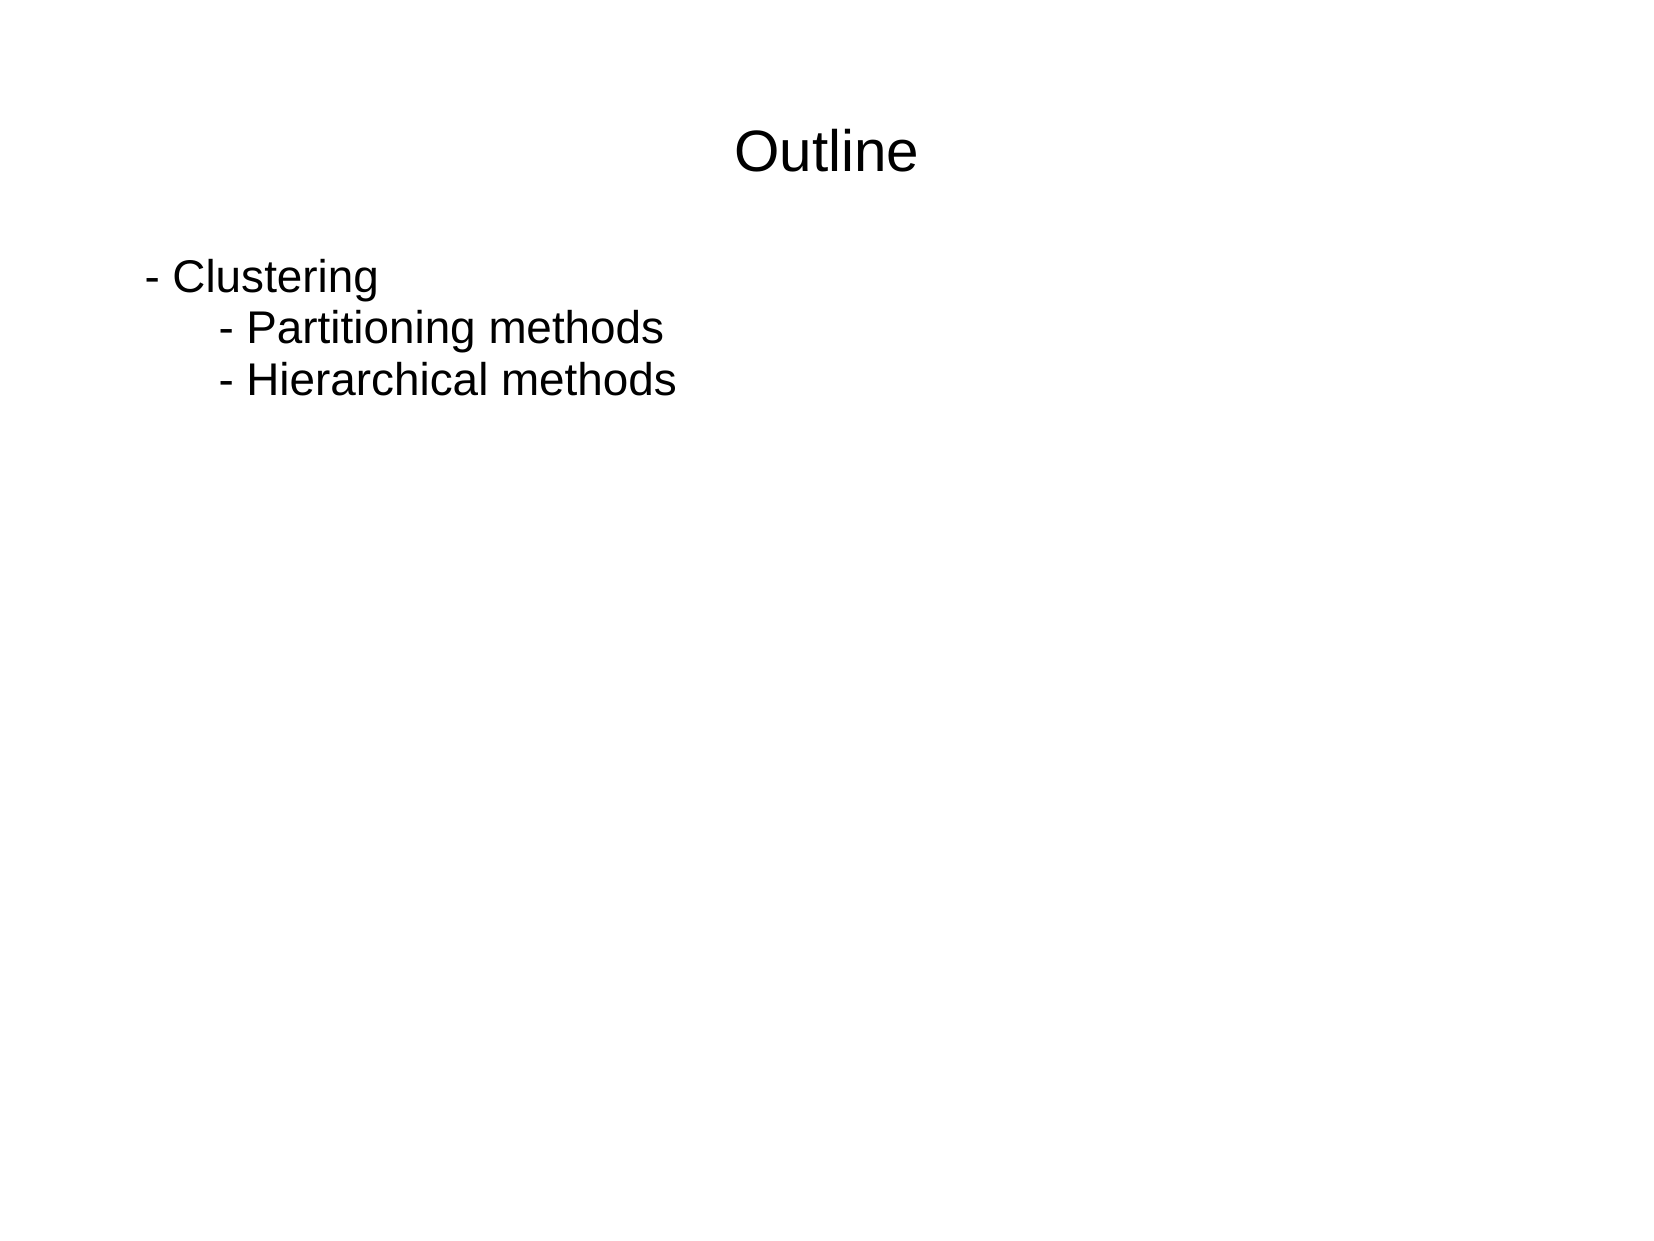

Outline
- Clustering
	- Partitioning methods
	- Hierarchical methods
#